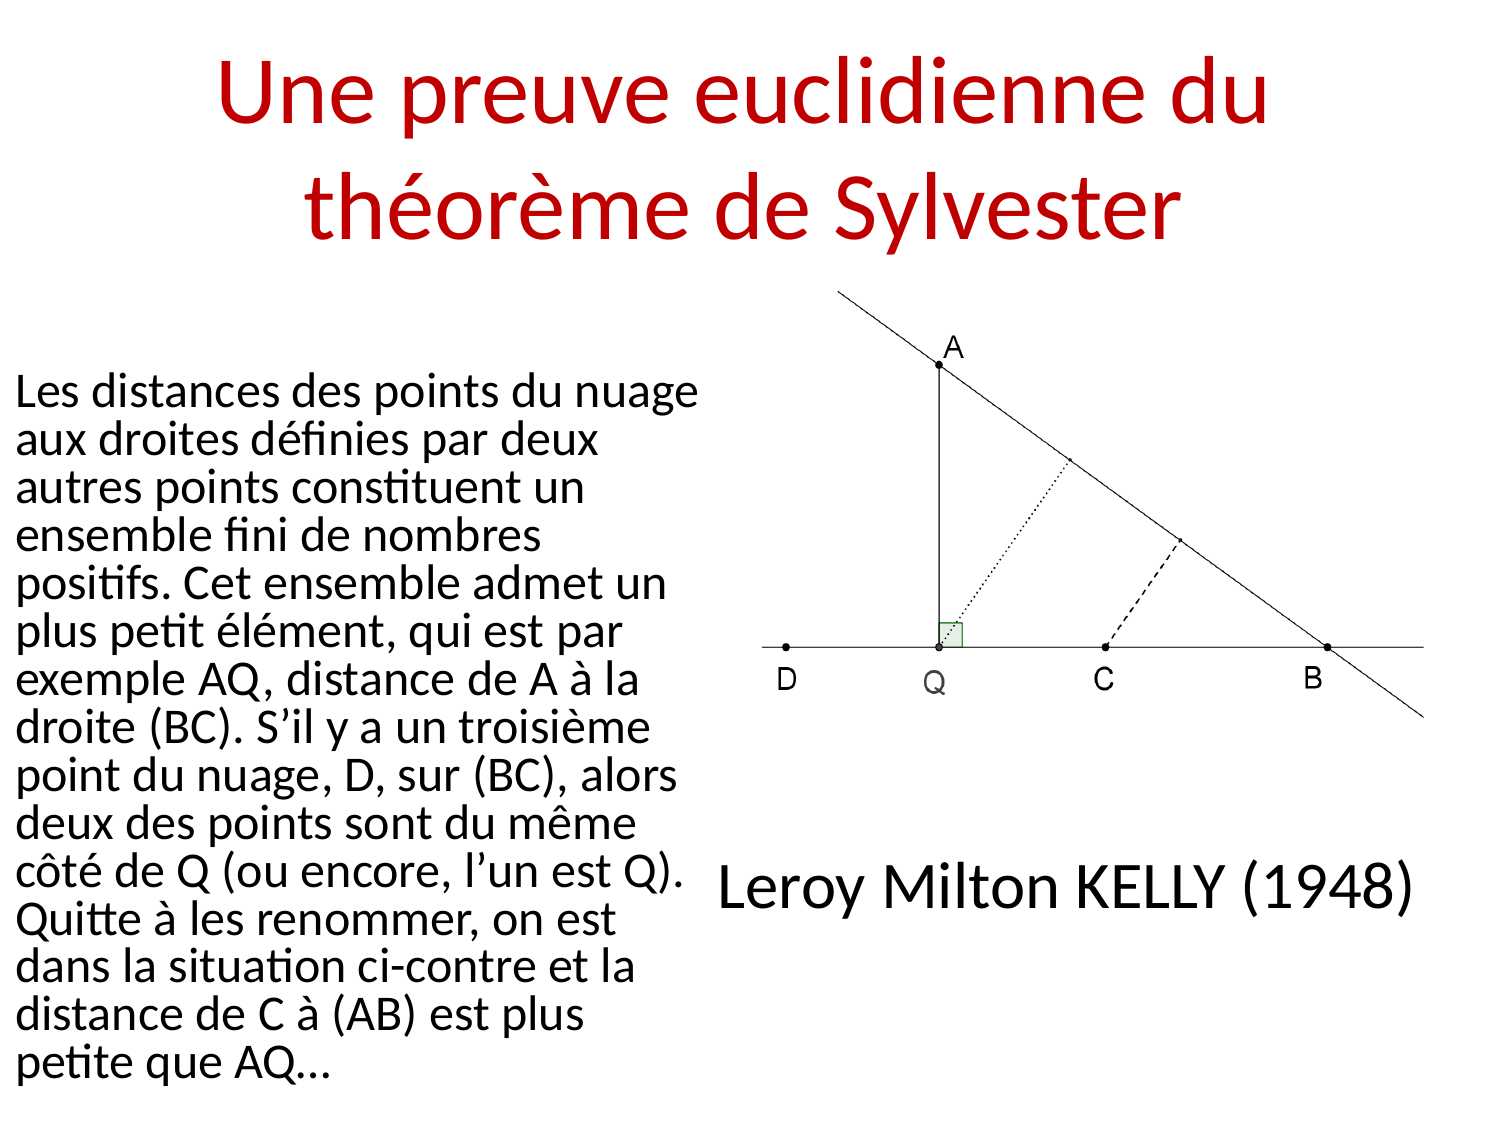

# Une preuve euclidienne du théorème de Sylvester
Les distances des points du nuage aux droites définies par deux autres points constituent un ensemble fini de nombres positifs. Cet ensemble admet un plus petit élément, qui est par exemple AQ, distance de A à la droite (BC). S’il y a un troisième point du nuage, D, sur (BC), alors deux des points sont du même côté de Q (ou encore, l’un est Q). Quitte à les renommer, on est dans la situation ci-contre et la distance de C à (AB) est plus petite que AQ…
Leroy Milton KELLY (1948)